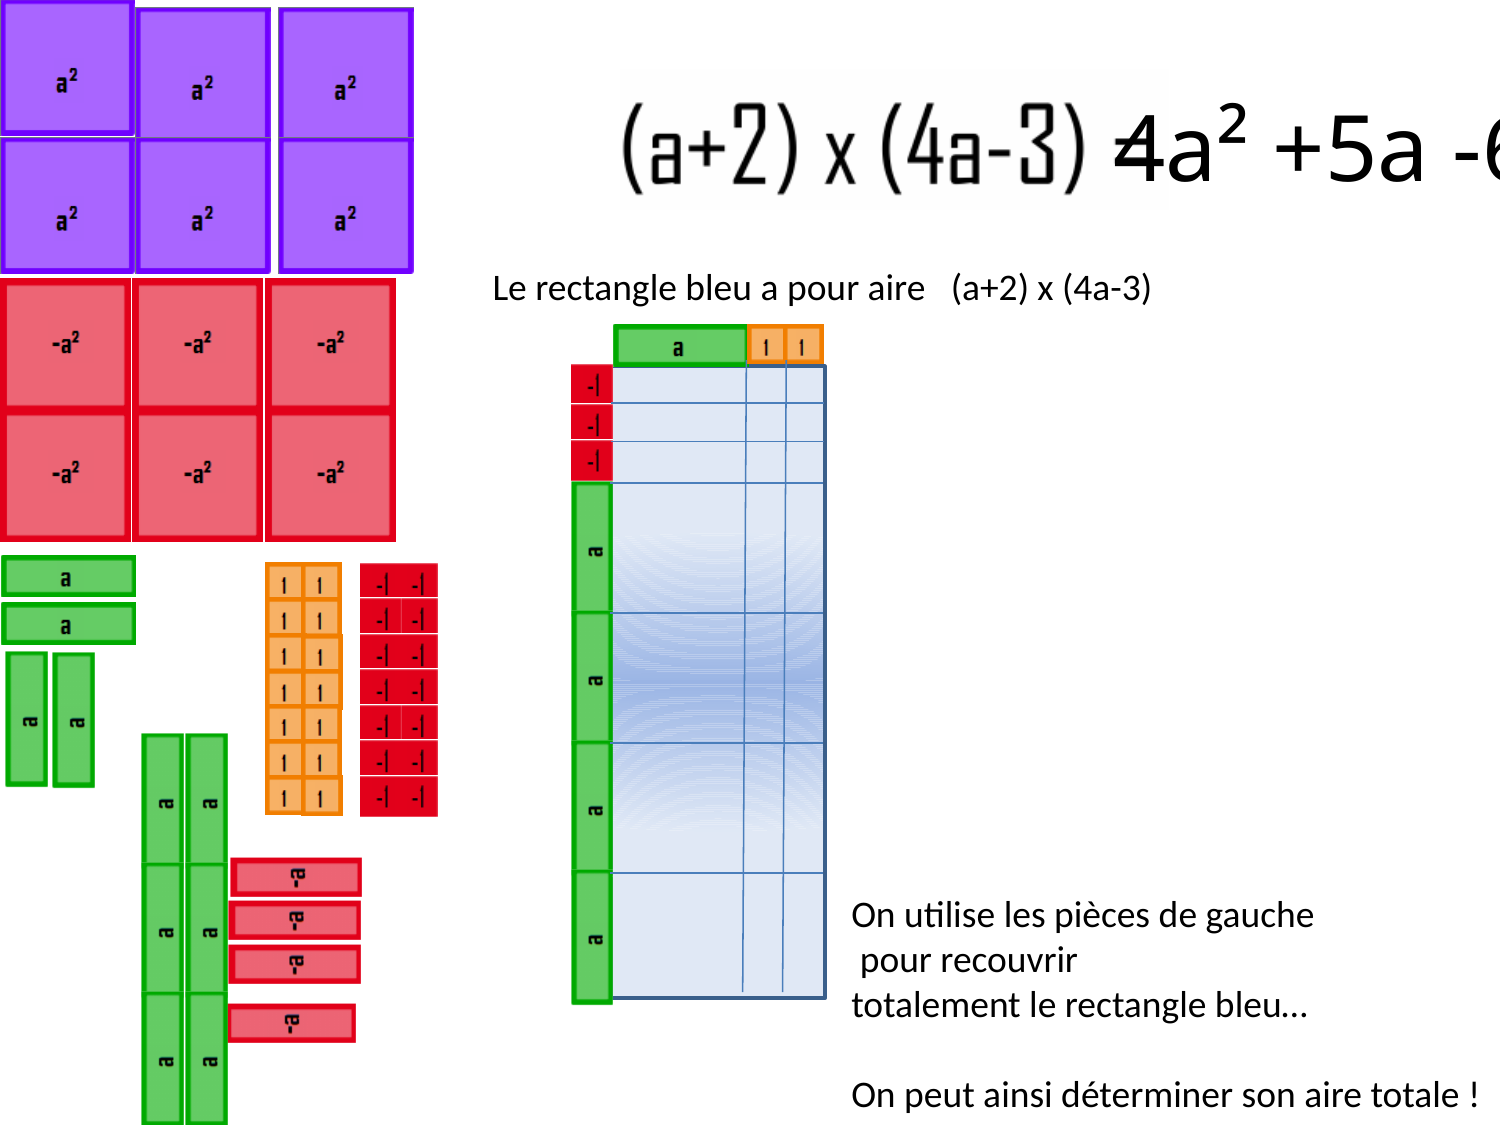

4a² +5a -6
Le rectangle bleu a pour aire (a+2) x (4a-3)
On utilise les pièces de gauche
 pour recouvrir
totalement le rectangle bleu…
On peut ainsi déterminer son aire totale !